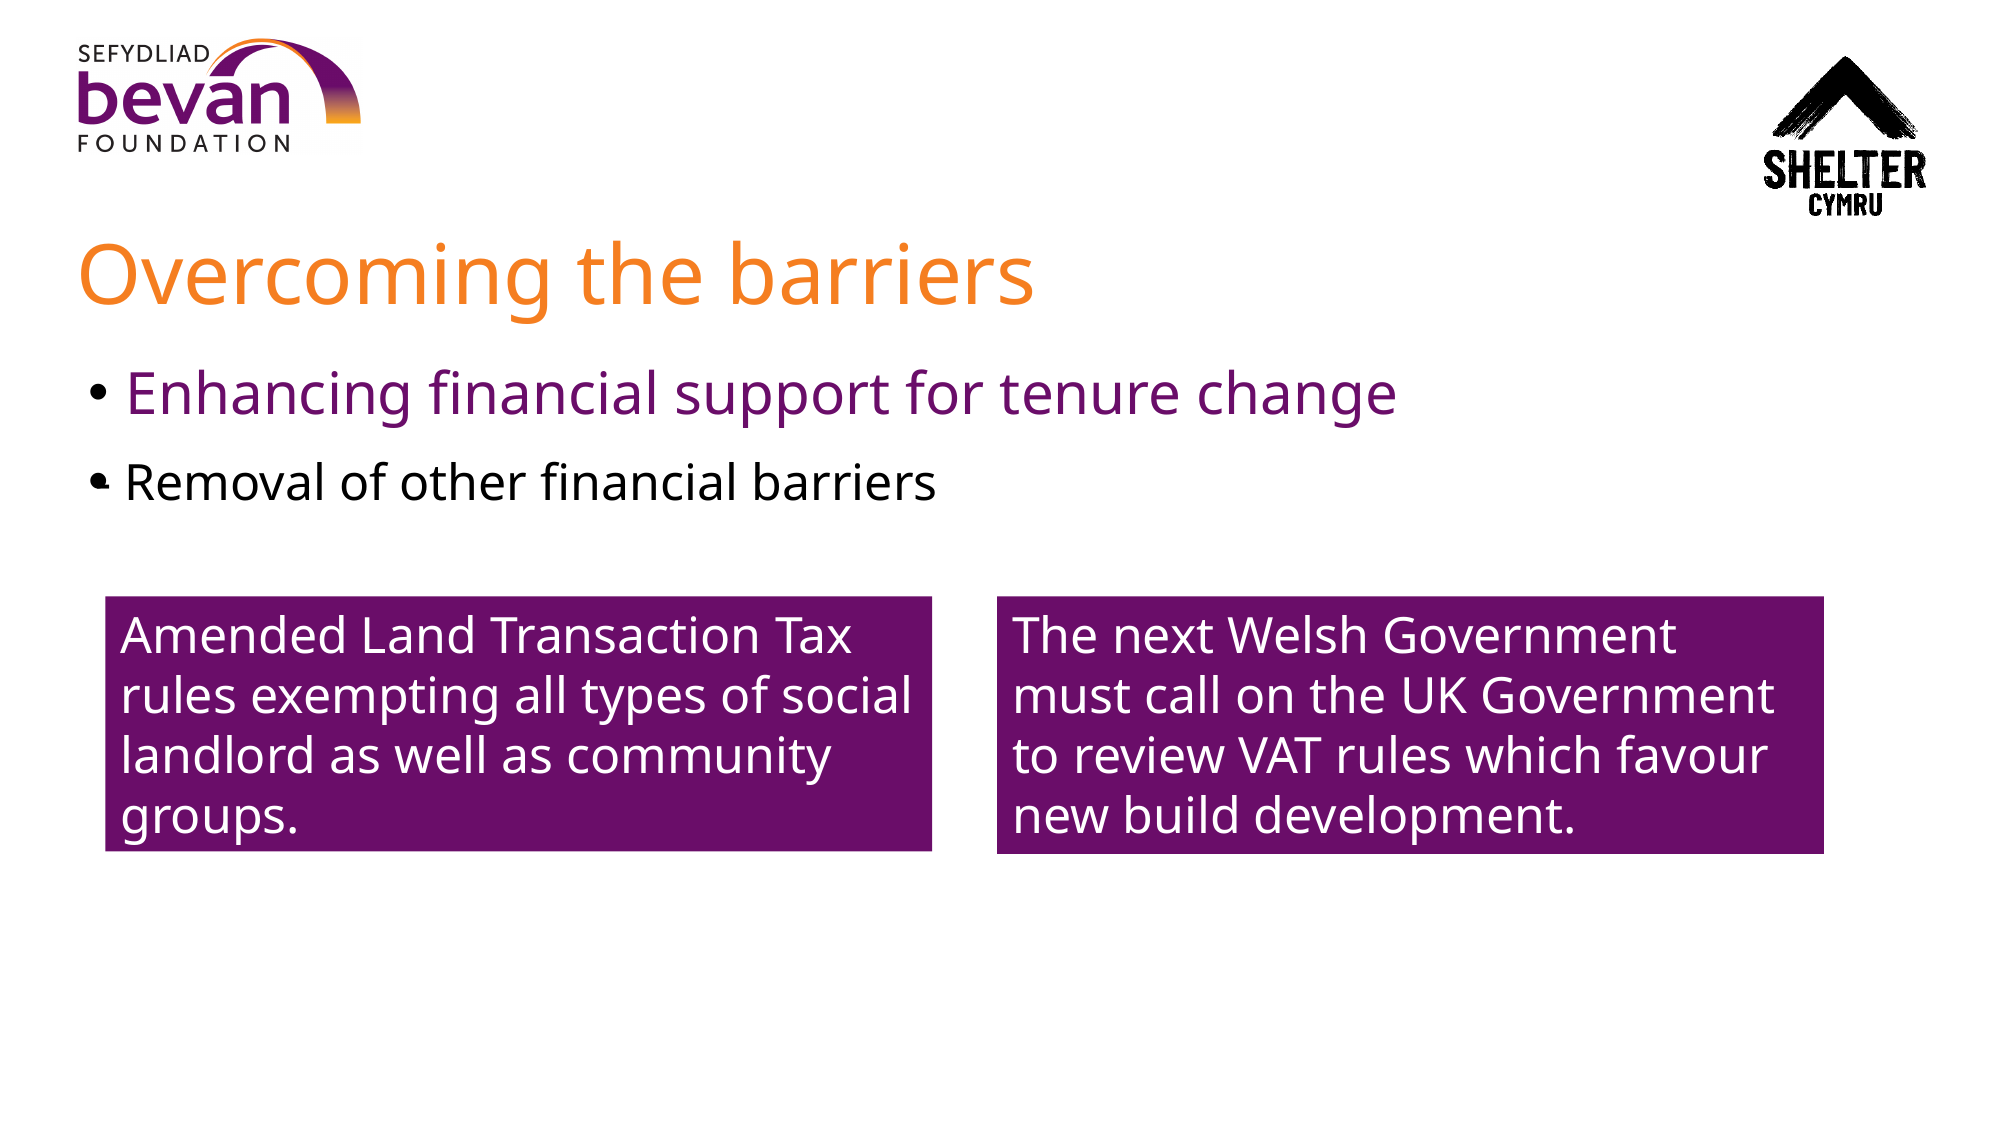

# Overcoming the barriers
Enhancing financial support for tenure change
- Removal of other financial barriers
Amended Land Transaction Tax rules exempting all types of social landlord as well as community groups.
The next Welsh Government must call on the UK Government to review VAT rules which favour new build development.